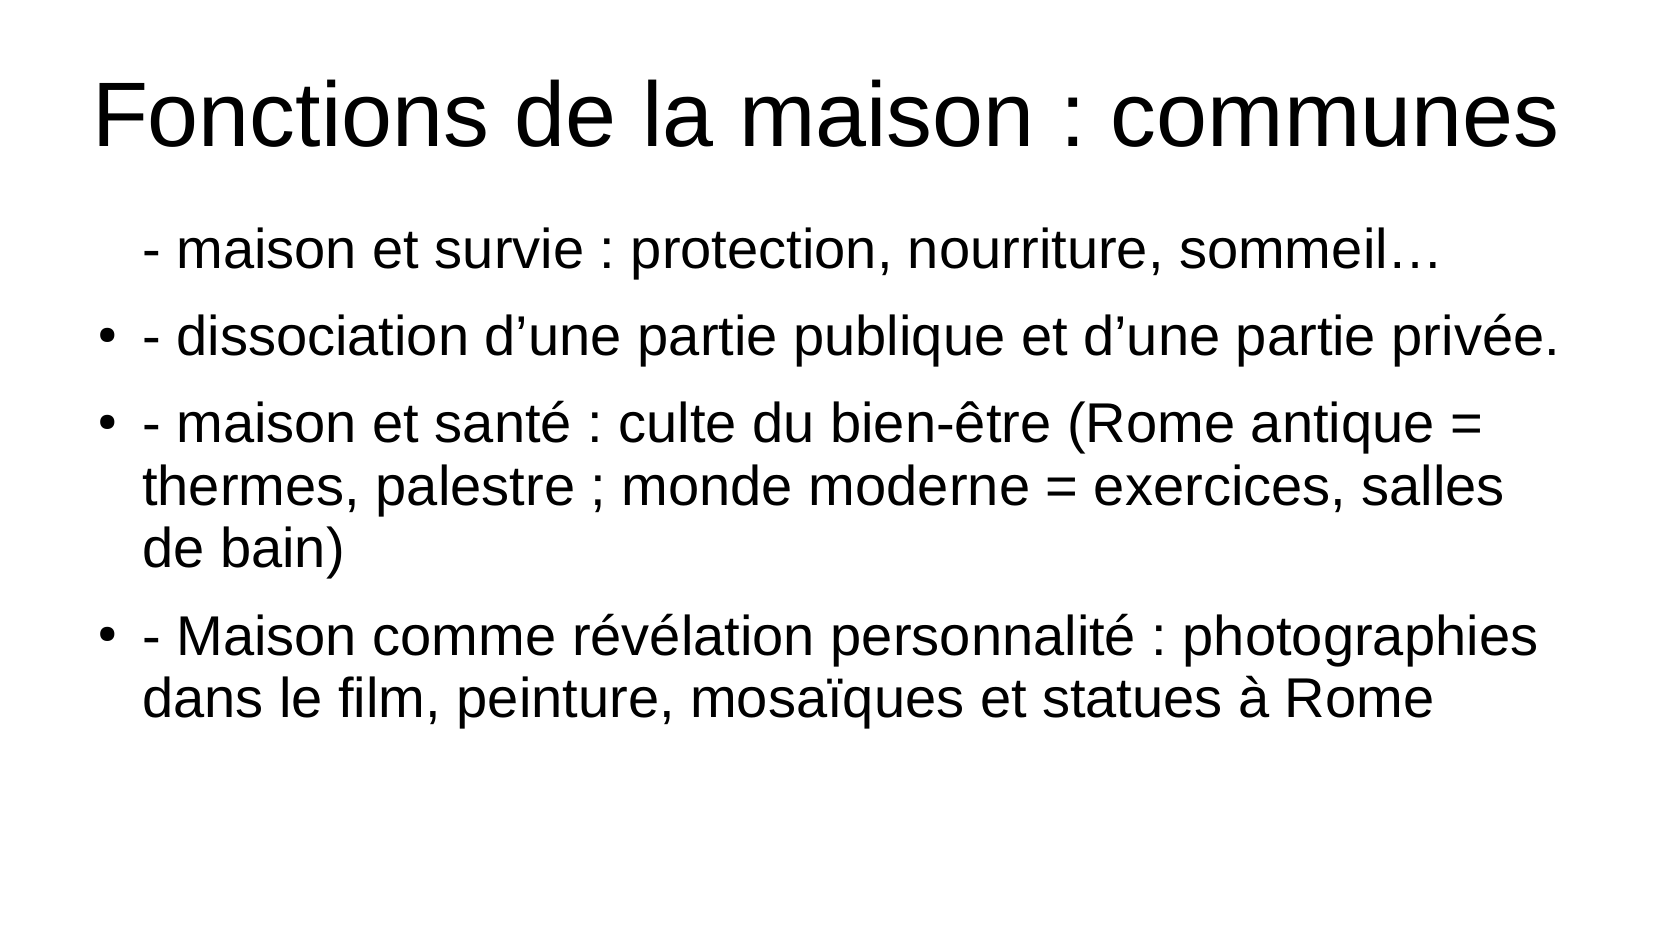

# Fonctions de la maison : communes
- maison et survie : protection, nourriture, sommeil…
- dissociation d’une partie publique et d’une partie privée.
- maison et santé : culte du bien-être (Rome antique = thermes, palestre ; monde moderne = exercices, salles de bain)
- Maison comme révélation personnalité : photographies dans le film, peinture, mosaïques et statues à Rome